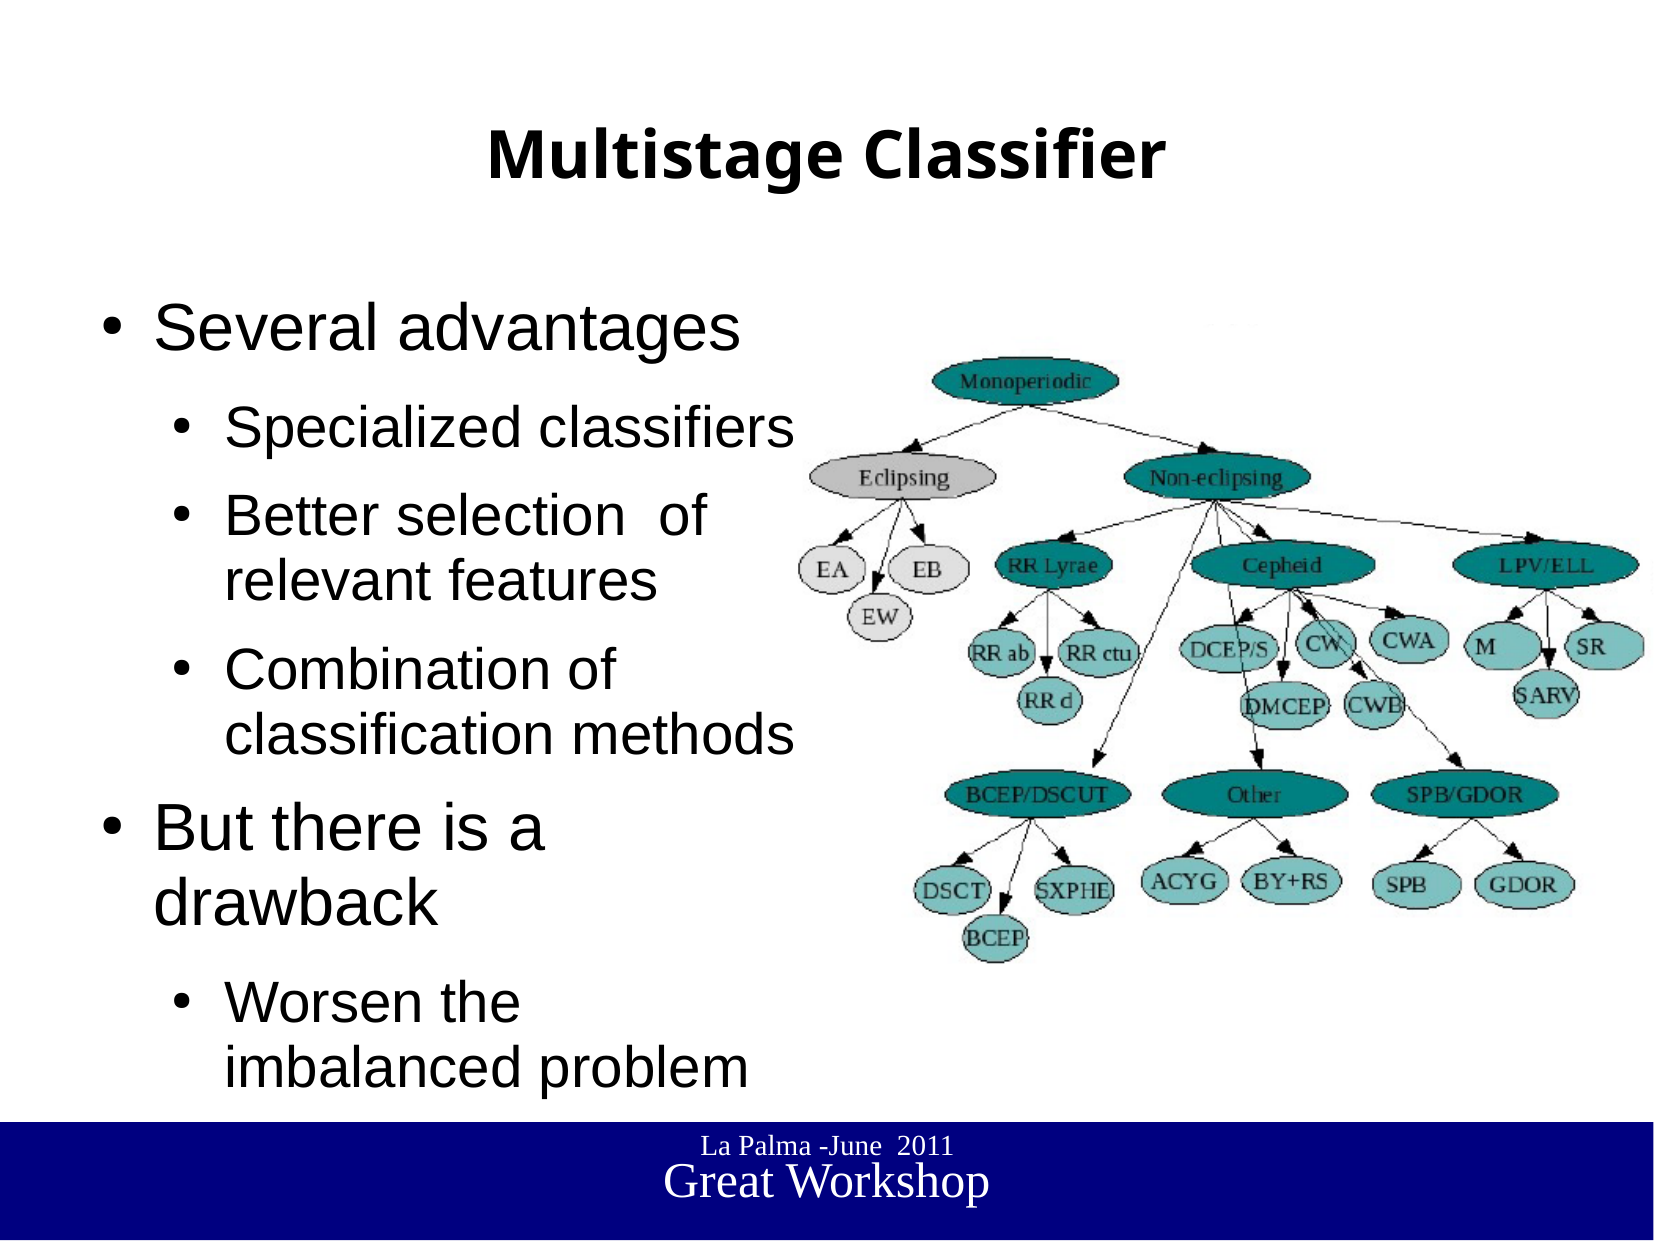

# Multistage Classifier
Several advantages
Specialized classifiers
Better selection of relevant features
Combination of classification methods
But there is a drawback
Worsen the imbalanced problem